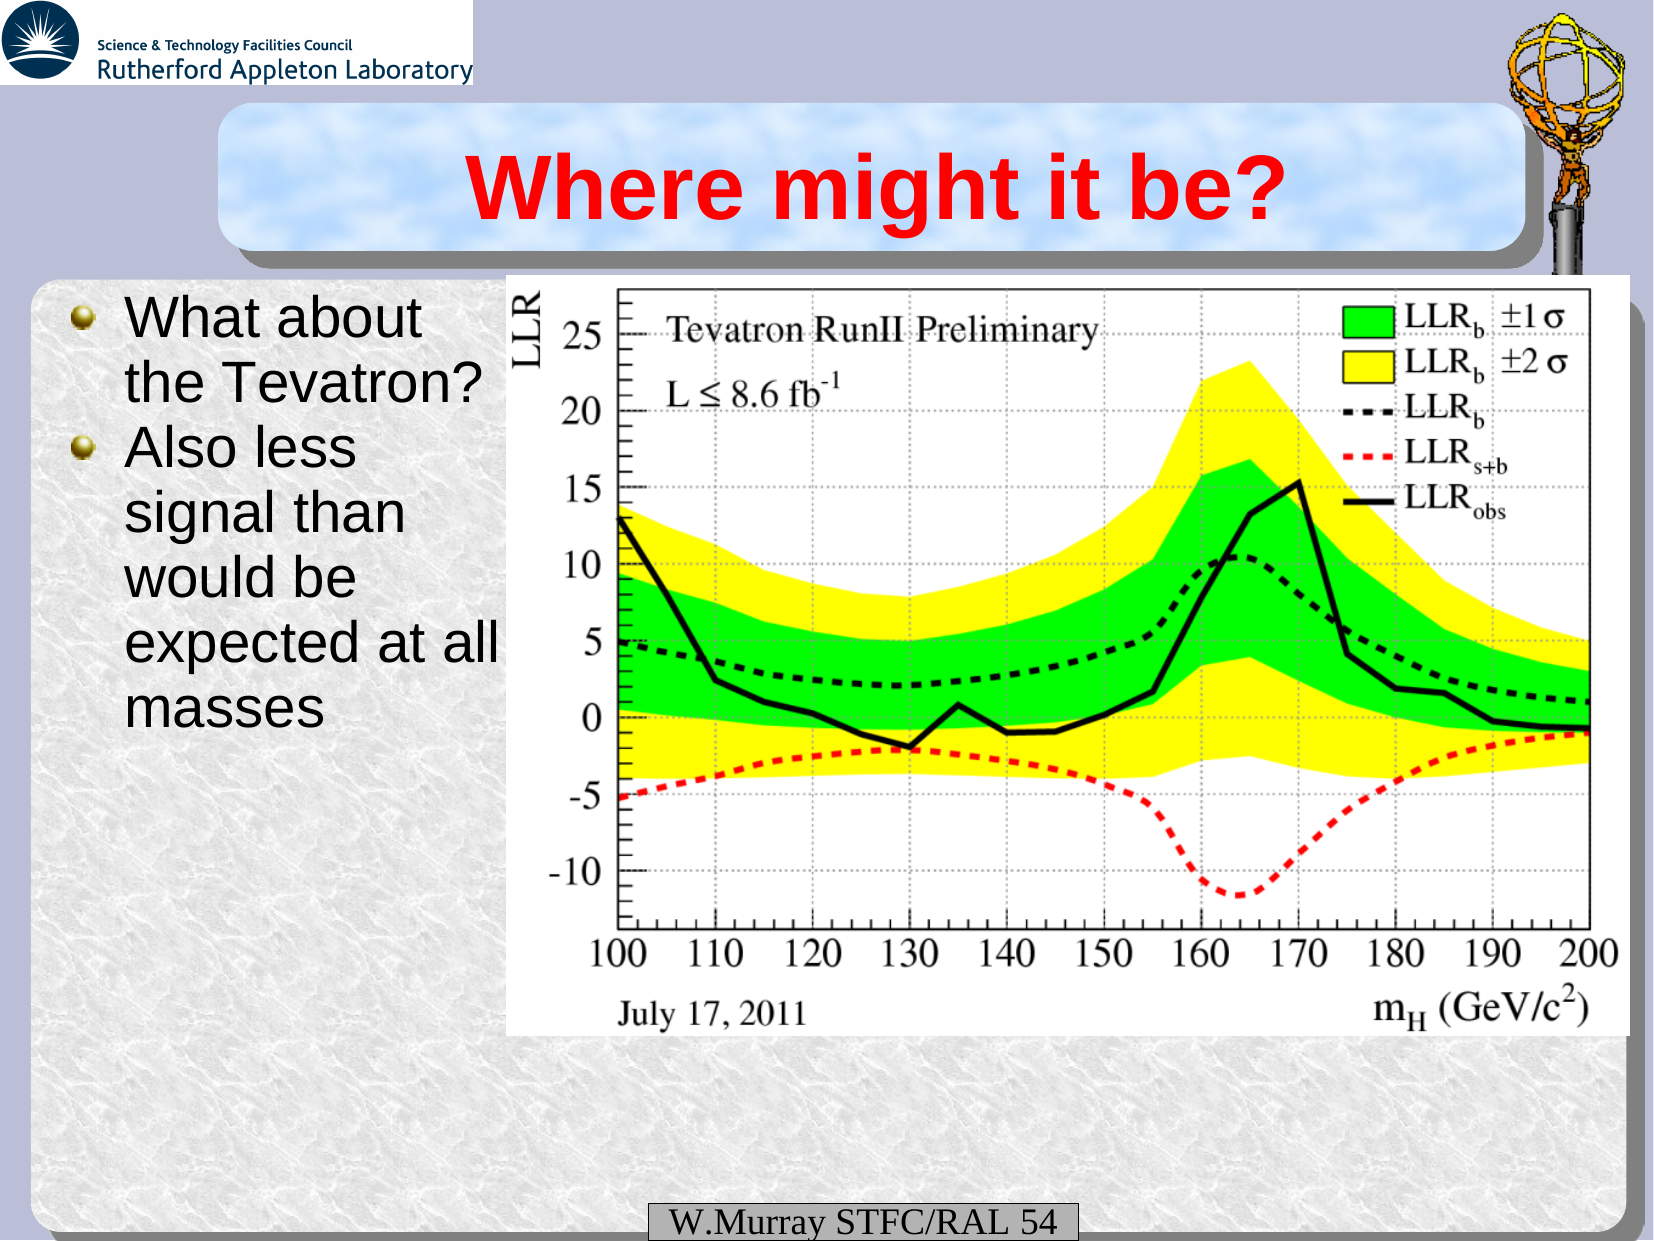

# Where might it be?
What about the Tevatron?
Also less signal than would be expected at all masses